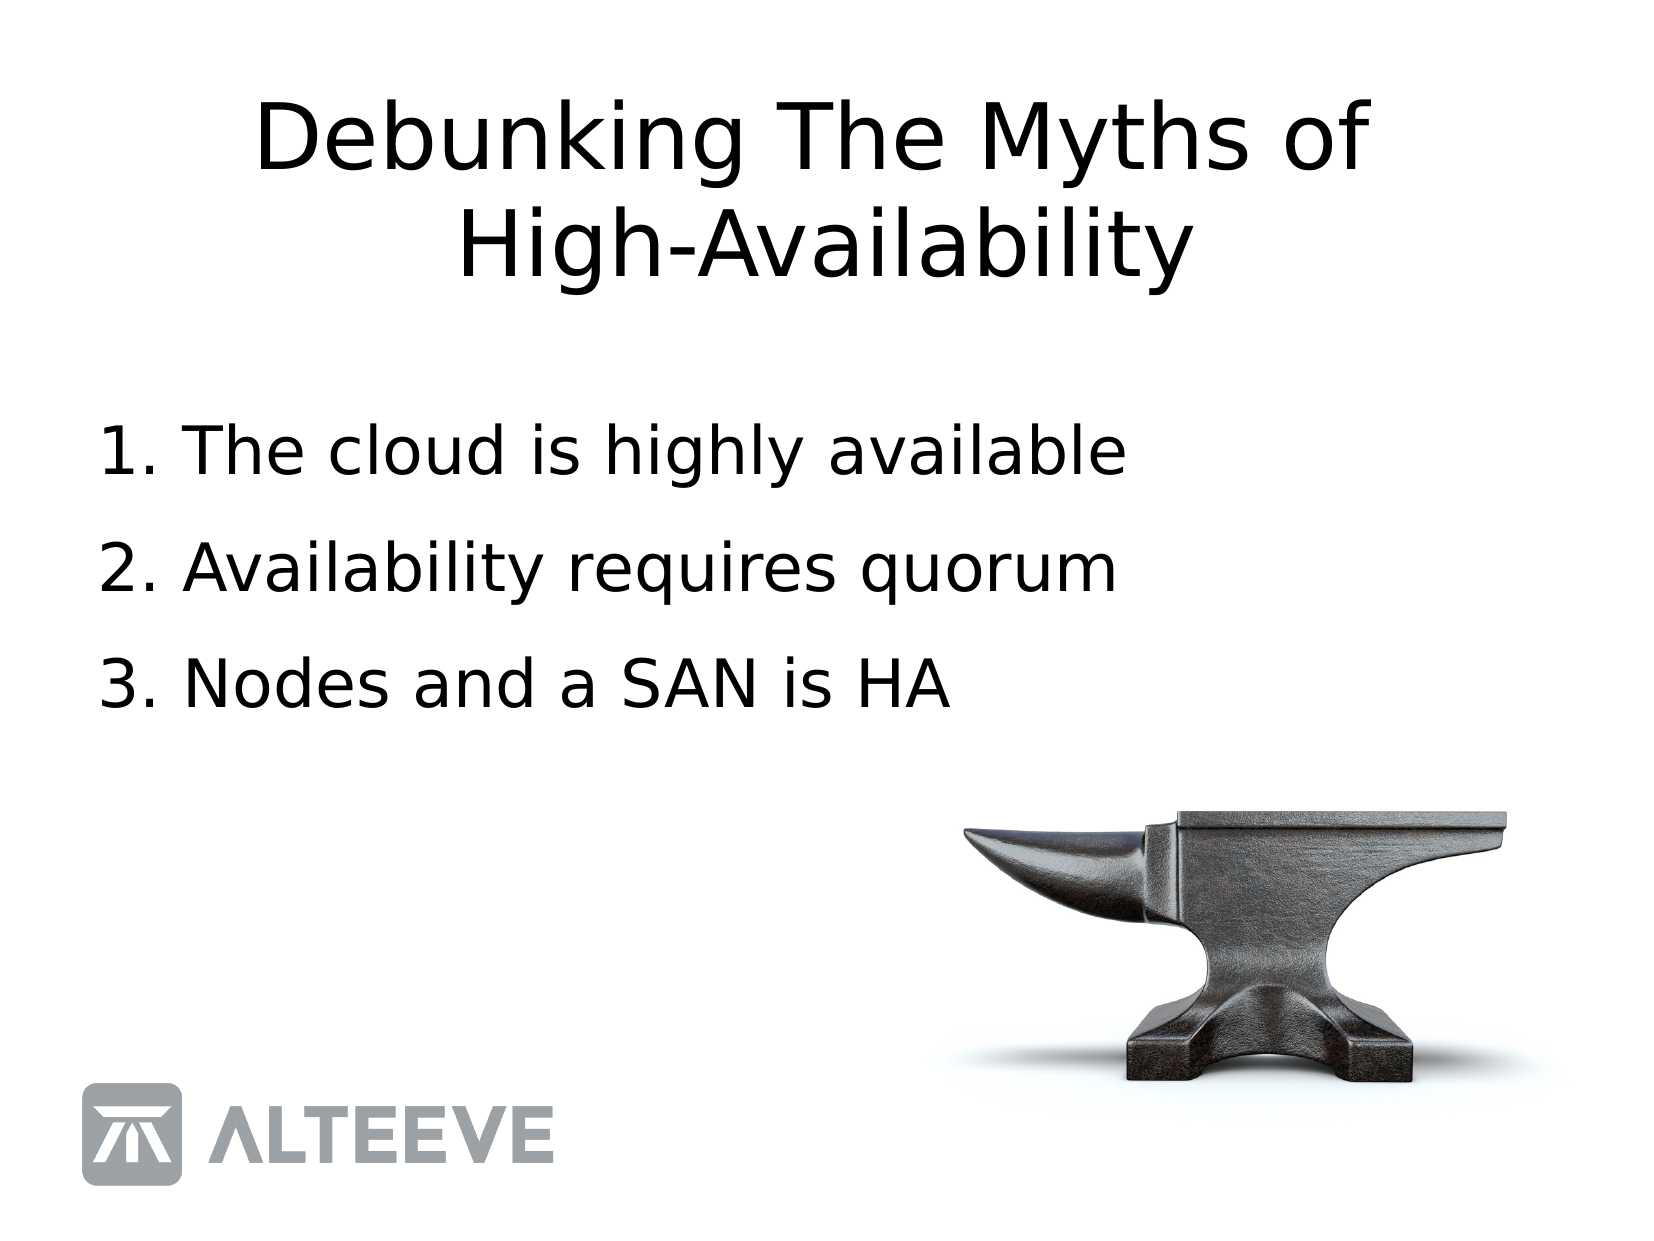

Debunking The Myths of
High-Availability
#
 The cloud is highly available
 Availability requires quorum
 Nodes and a SAN is HA